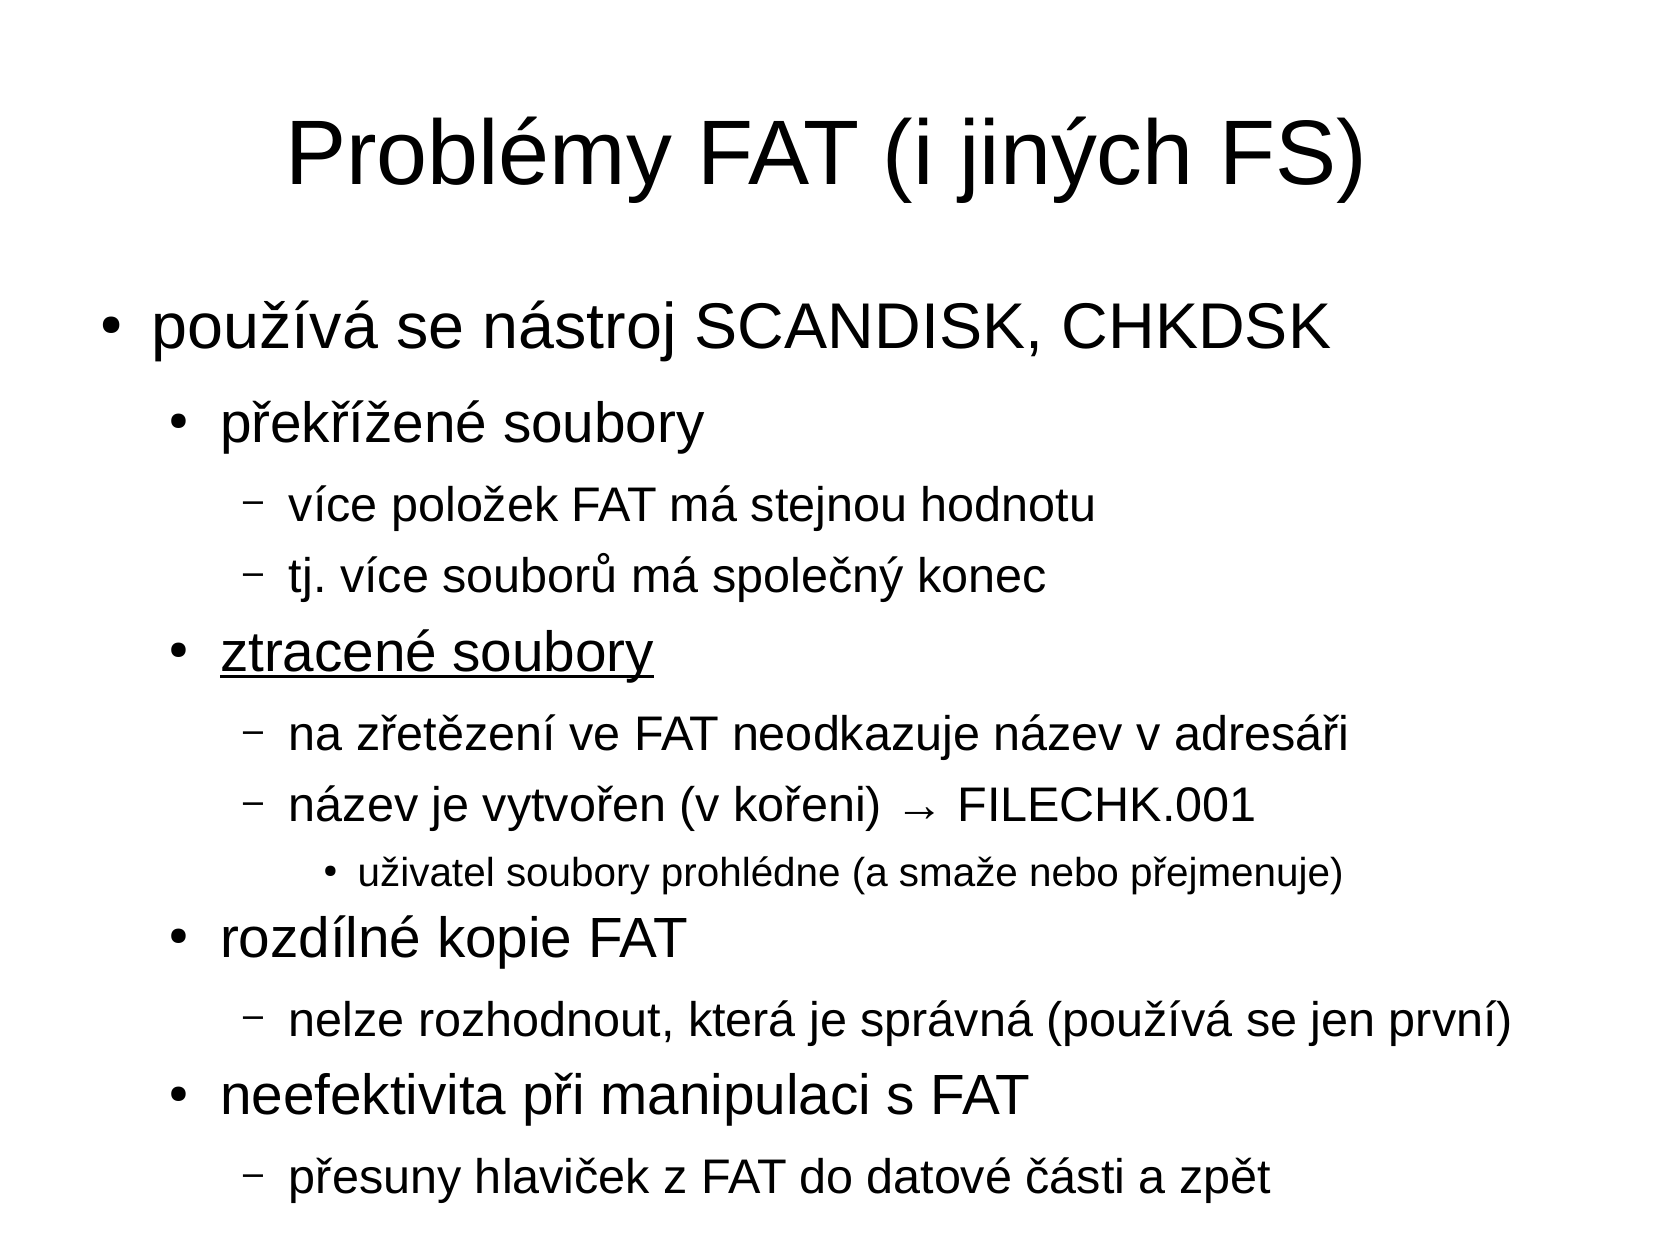

# Problémy FAT (i jiných FS)
používá se nástroj SCANDISK, CHKDSK
překřížené soubory
více položek FAT má stejnou hodnotu
tj. více souborů má společný konec
ztracené soubory
na zřetězení ve FAT neodkazuje název v adresáři
název je vytvořen (v kořeni) → FILECHK.001
uživatel soubory prohlédne (a smaže nebo přejmenuje)
rozdílné kopie FAT
nelze rozhodnout, která je správná (používá se jen první)
neefektivita při manipulaci s FAT
přesuny hlaviček z FAT do datové části a zpět